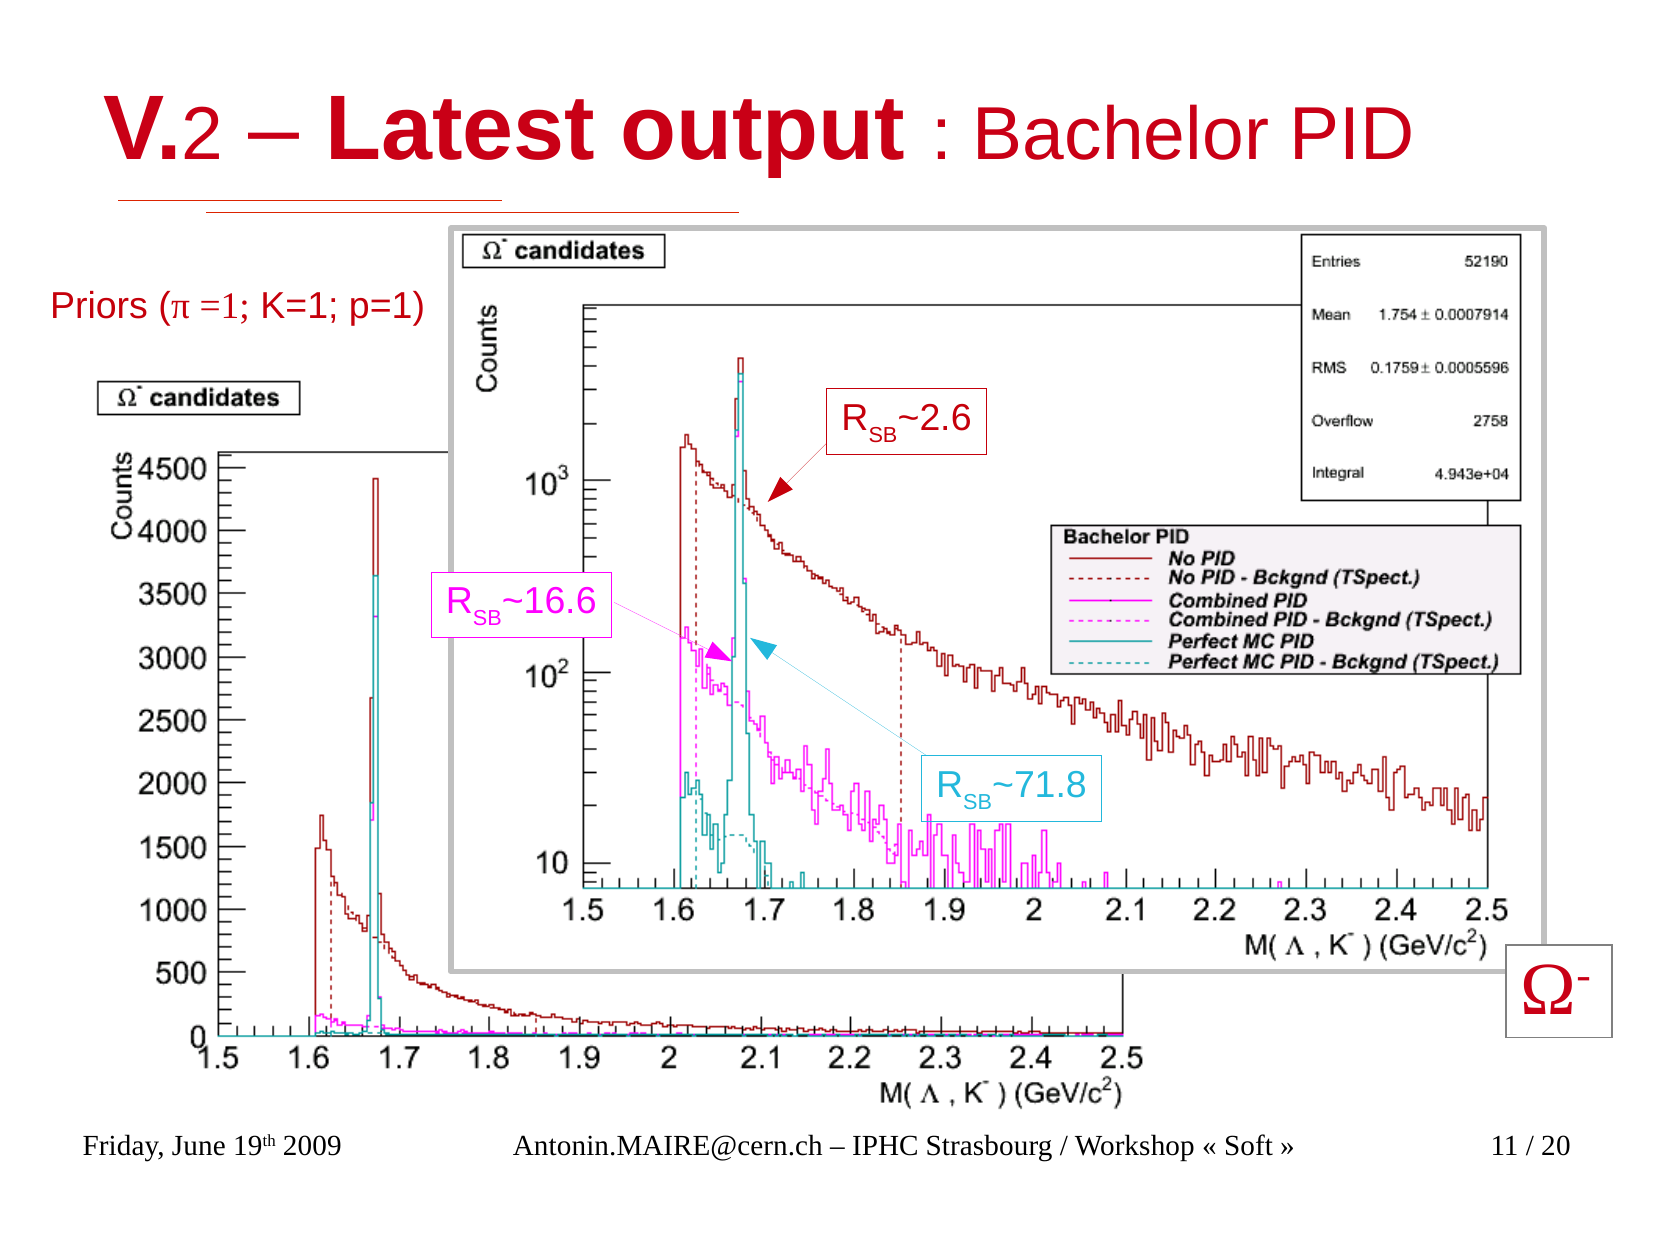

# V.2 – Latest output : Bachelor PID
Priors (π =1; K=1; p=1)
RSB~2.6
RSB~16.6
RSB~71.8
Ω-
Tues, March 24th, 2009
Antonin Maire - IPHC Strasbourg / AliceWeek Apr. 08
11